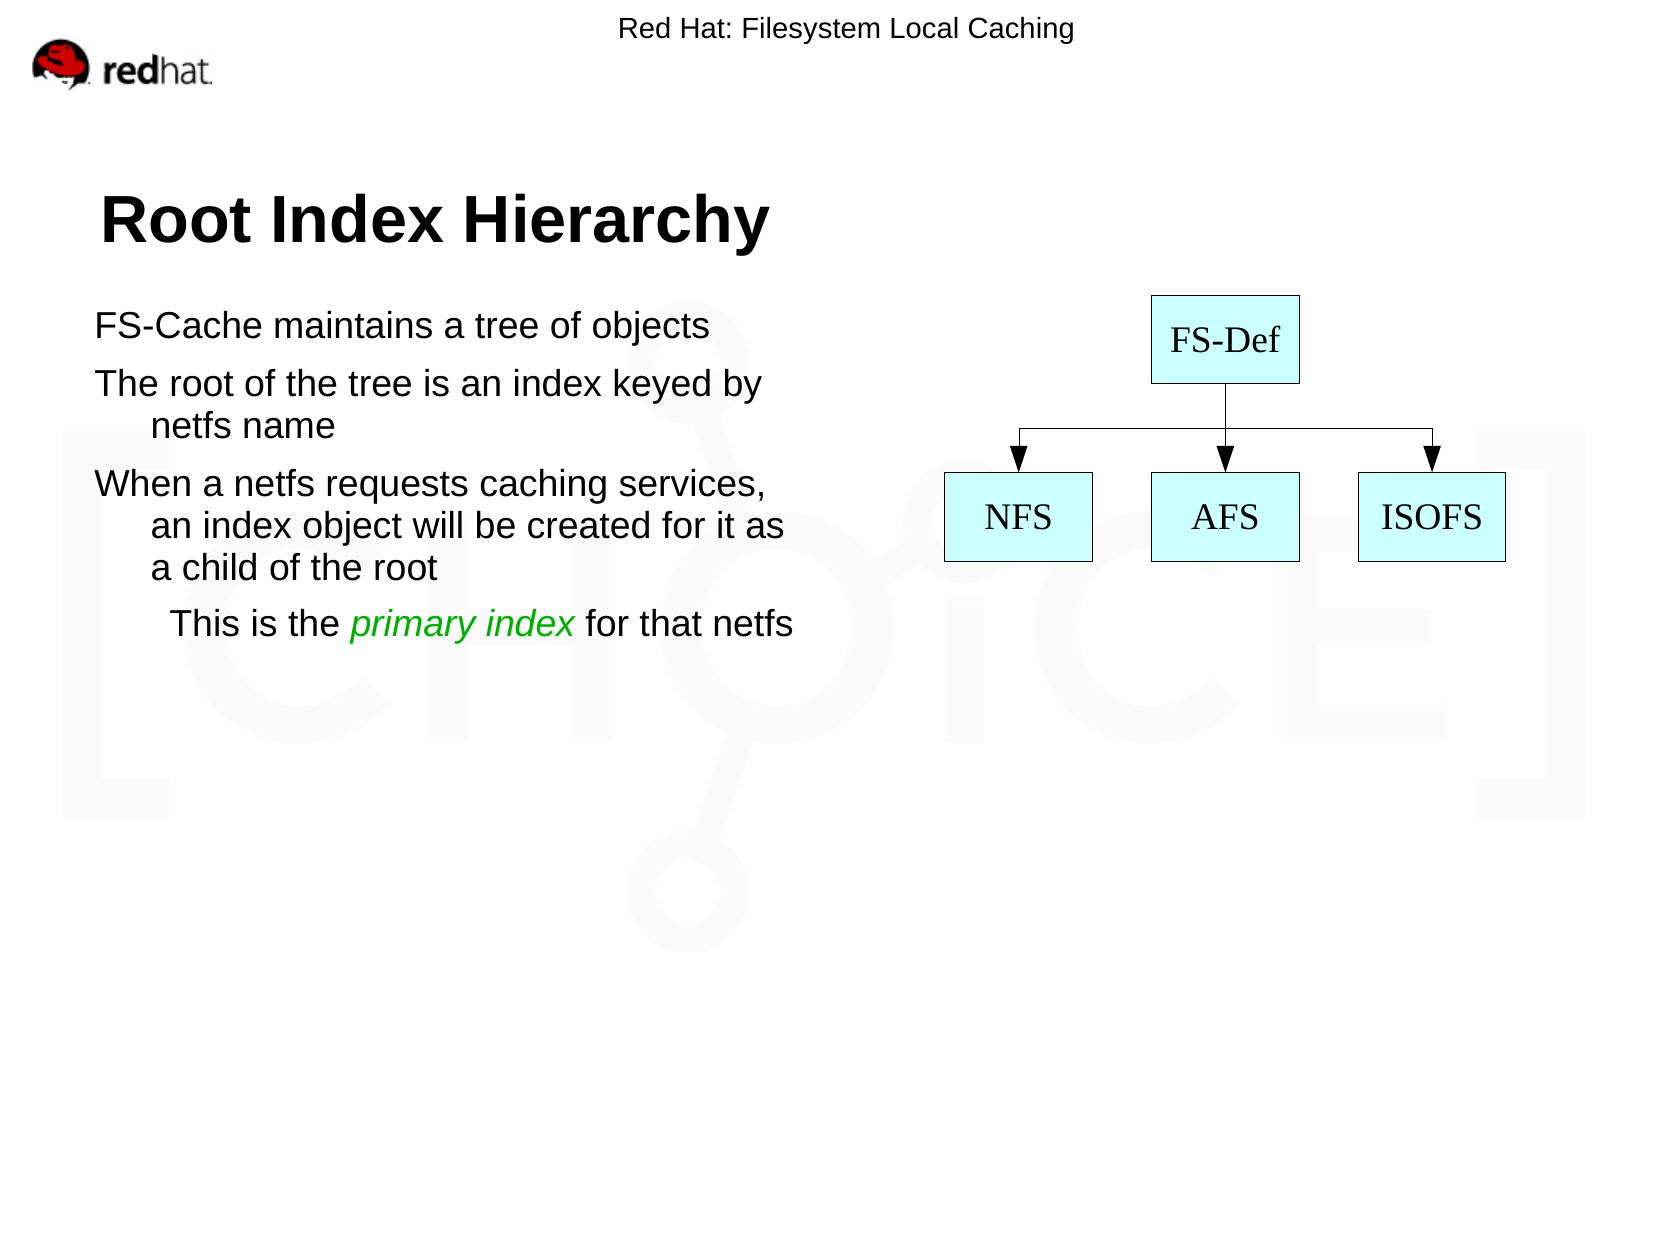

# Root Index Hierarchy
FS-Def
FS-Cache maintains a tree of objects
The root of the tree is an index keyed by netfs name
When a netfs requests caching services, an index object will be created for it as a child of the root
This is the primary index for that netfs
NFS
AFS
ISOFS